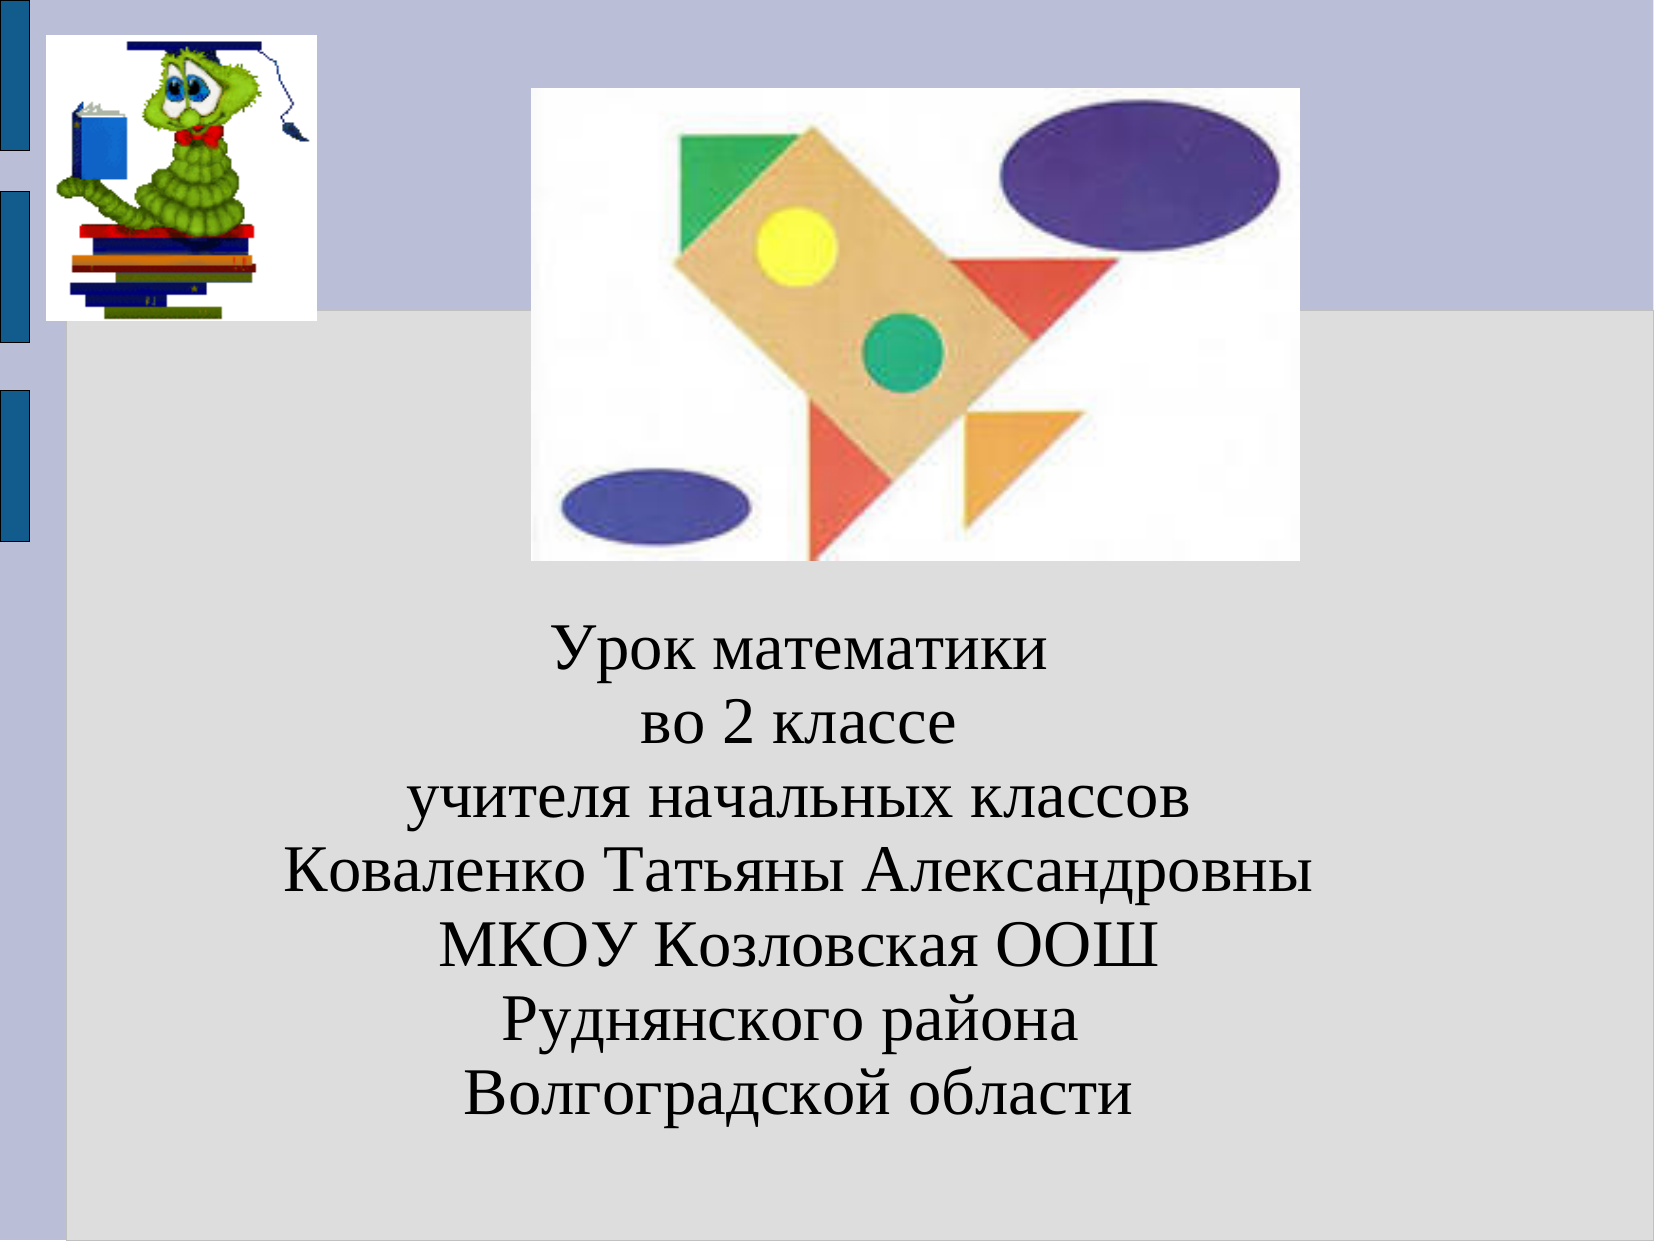

# Урок математики
во 2 классе
учителя начальных классов
Коваленко Татьяны Александровны
МКОУ Козловская ООШ
Руднянского района
Волгоградской области